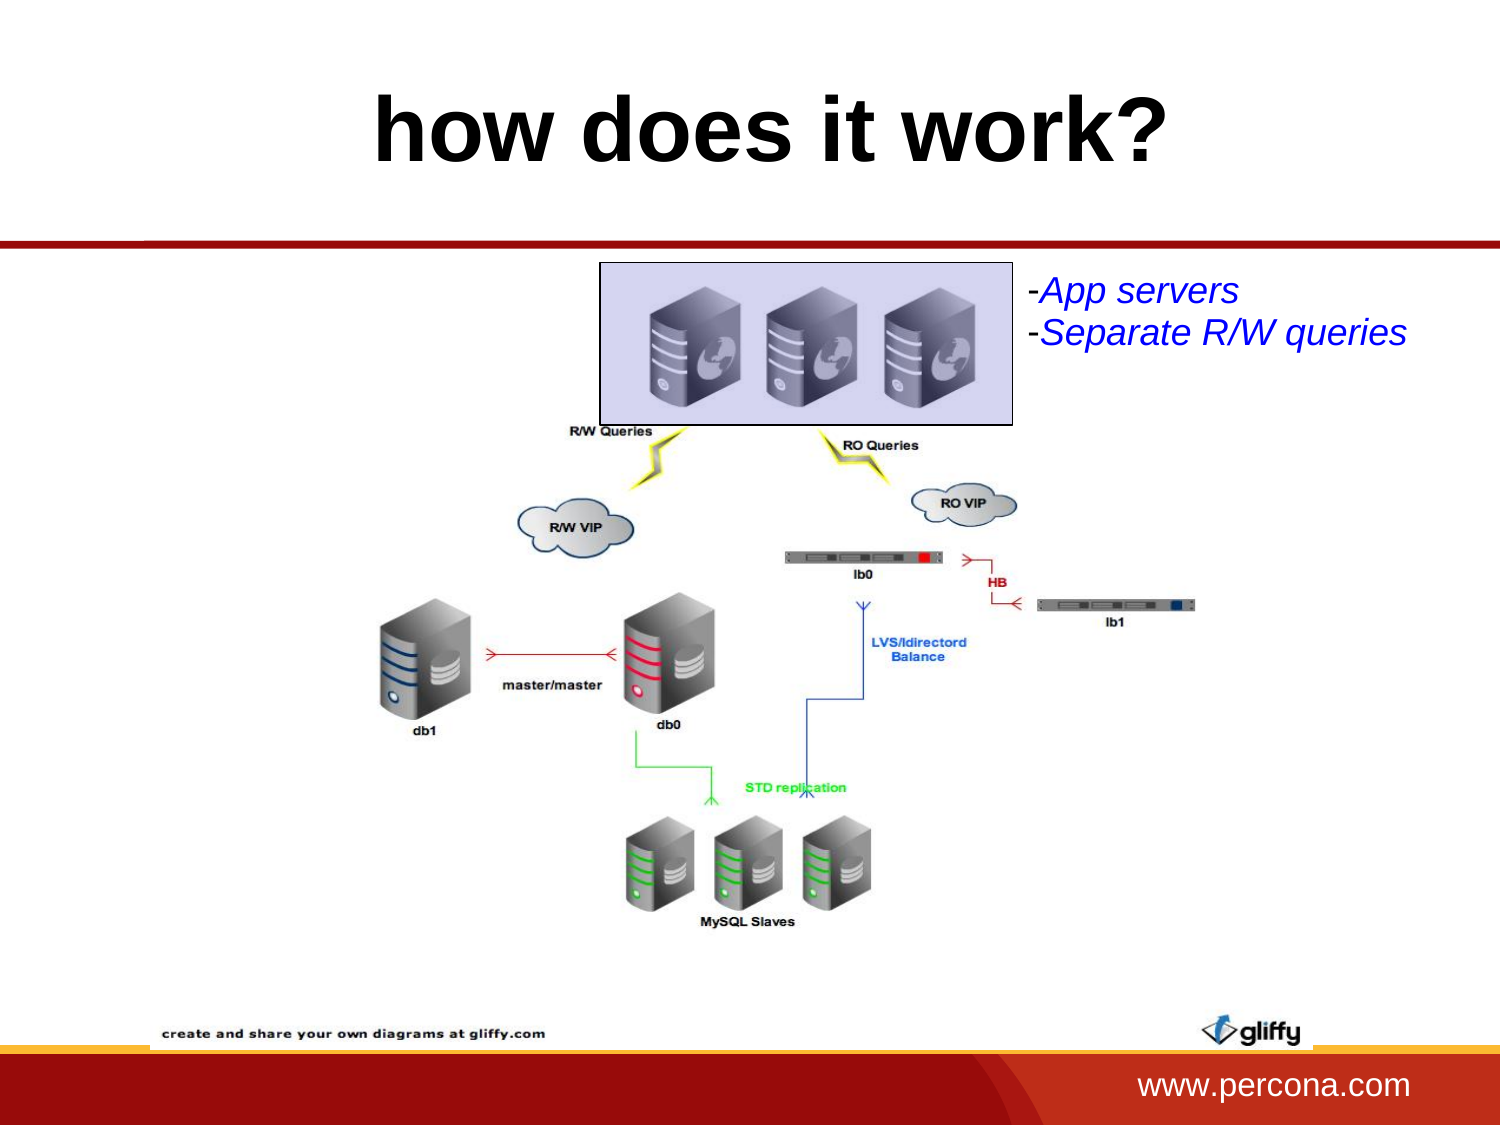

# how does it work?
App servers
Separate R/W queries